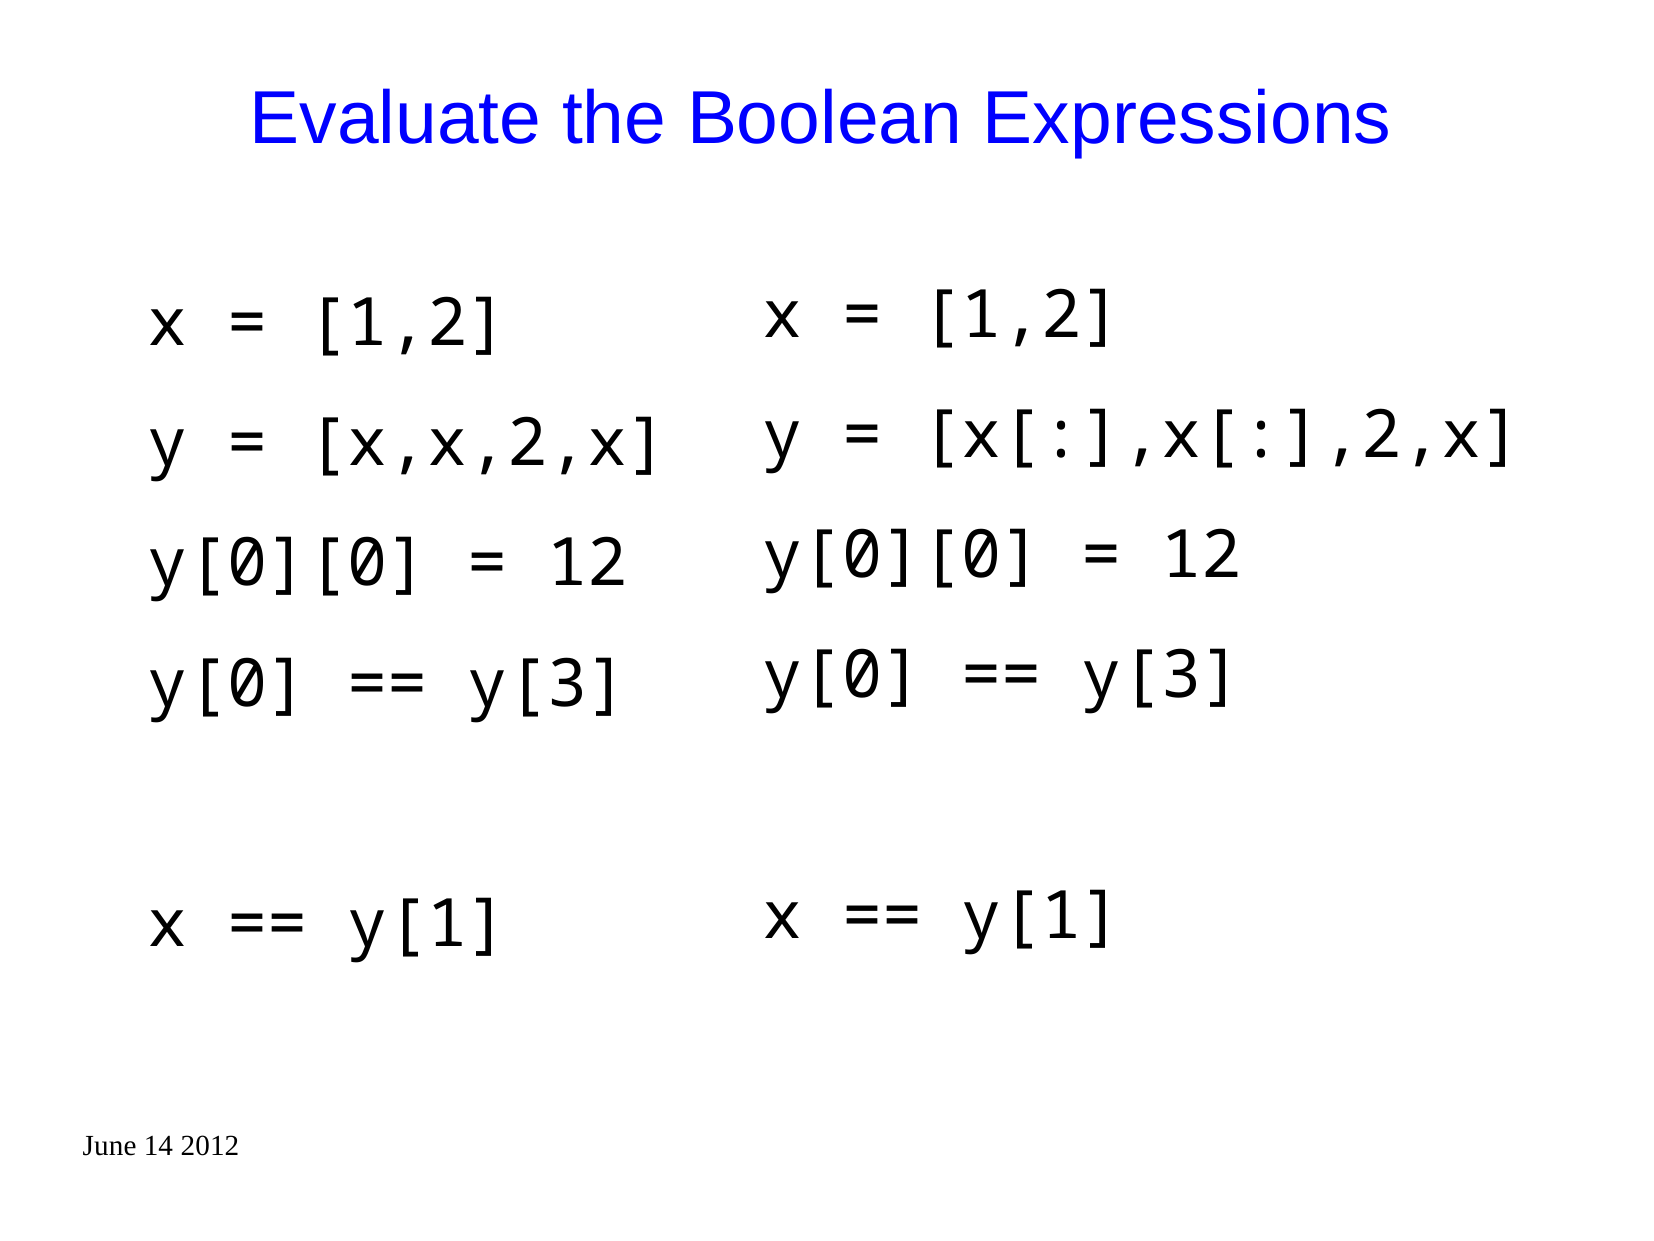

# Evaluate the Boolean Expressions
x = [1,2]
y = [x[:],x[:],2,x]
y[0][0] = 12
y[0] == y[3]
x == y[1]
x = [1,2]
y = [x,x,2,x]
y[0][0] = 12
y[0] == y[3]
x == y[1]
June 14 2012